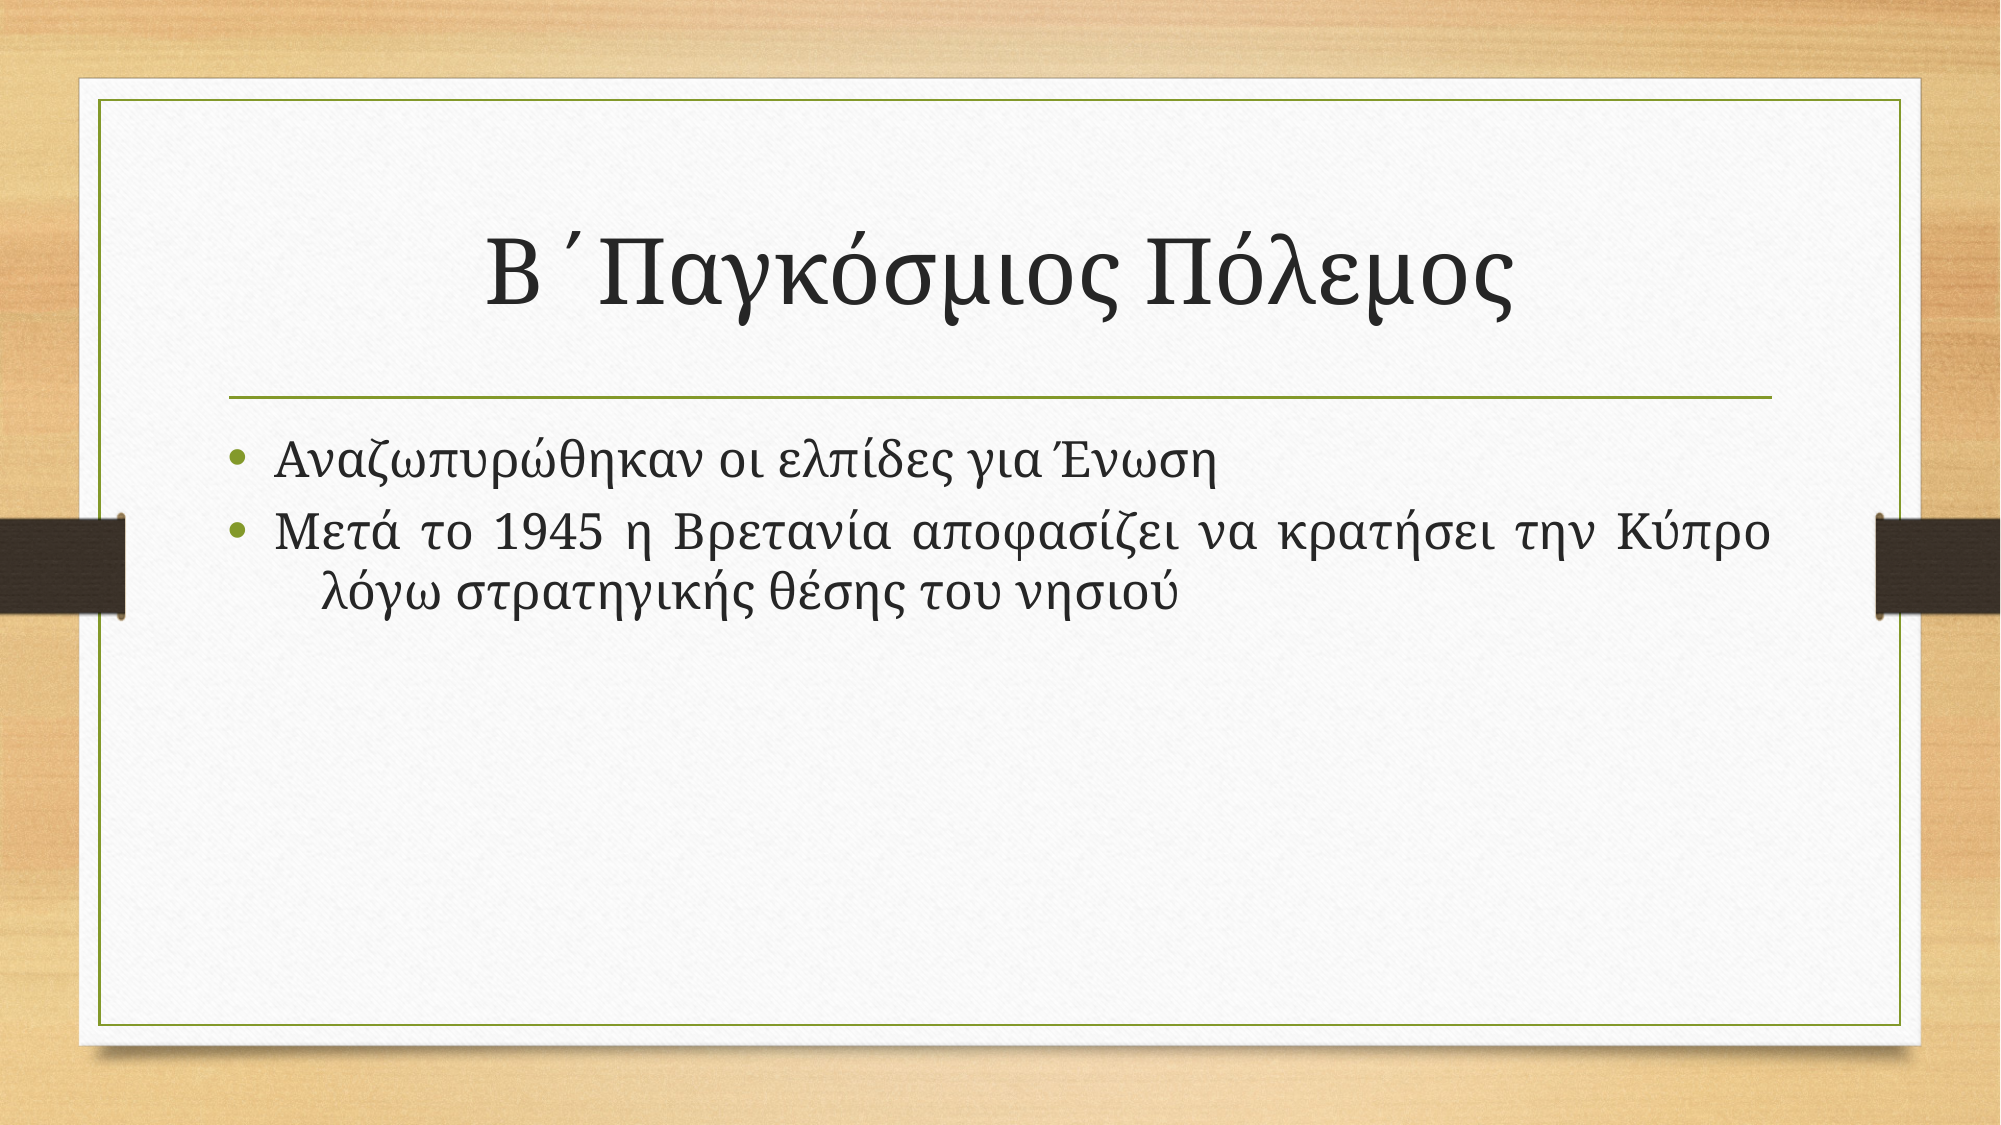

# Β΄Παγκόσμιος Πόλεμος
Αναζωπυρώθηκαν οι ελπίδες για Ένωση
Μετά το 1945 η Βρετανία αποφασίζει να κρατήσει την Κύπρο λόγω στρατηγικής θέσης του νησιού